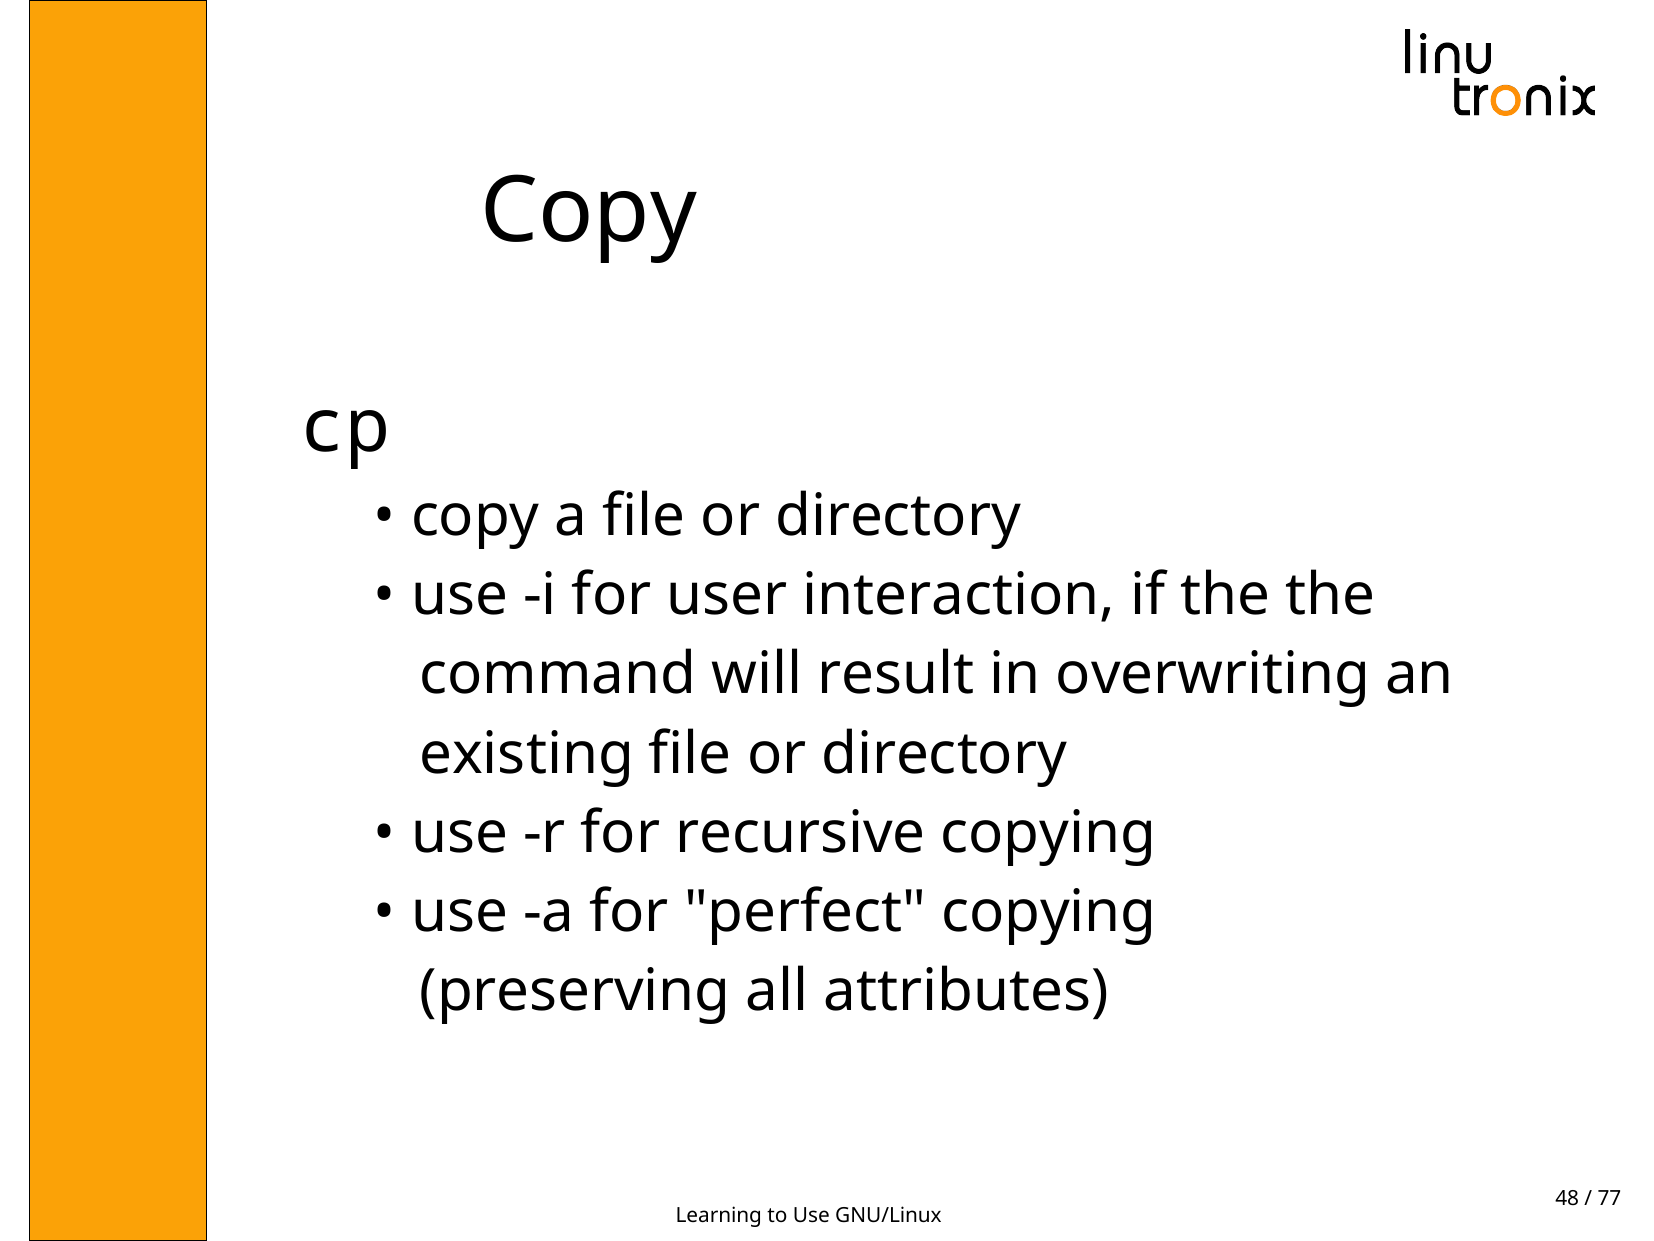

Copy
cp
	• copy a file or directory
	• use -i for user interaction, if the the
	 command will result in overwriting an
	 existing file or directory
	• use -r for recursive copying
	• use -a for "perfect" copying
	 (preserving all attributes)
48
Firmenvorstellung Linutronix V3.3